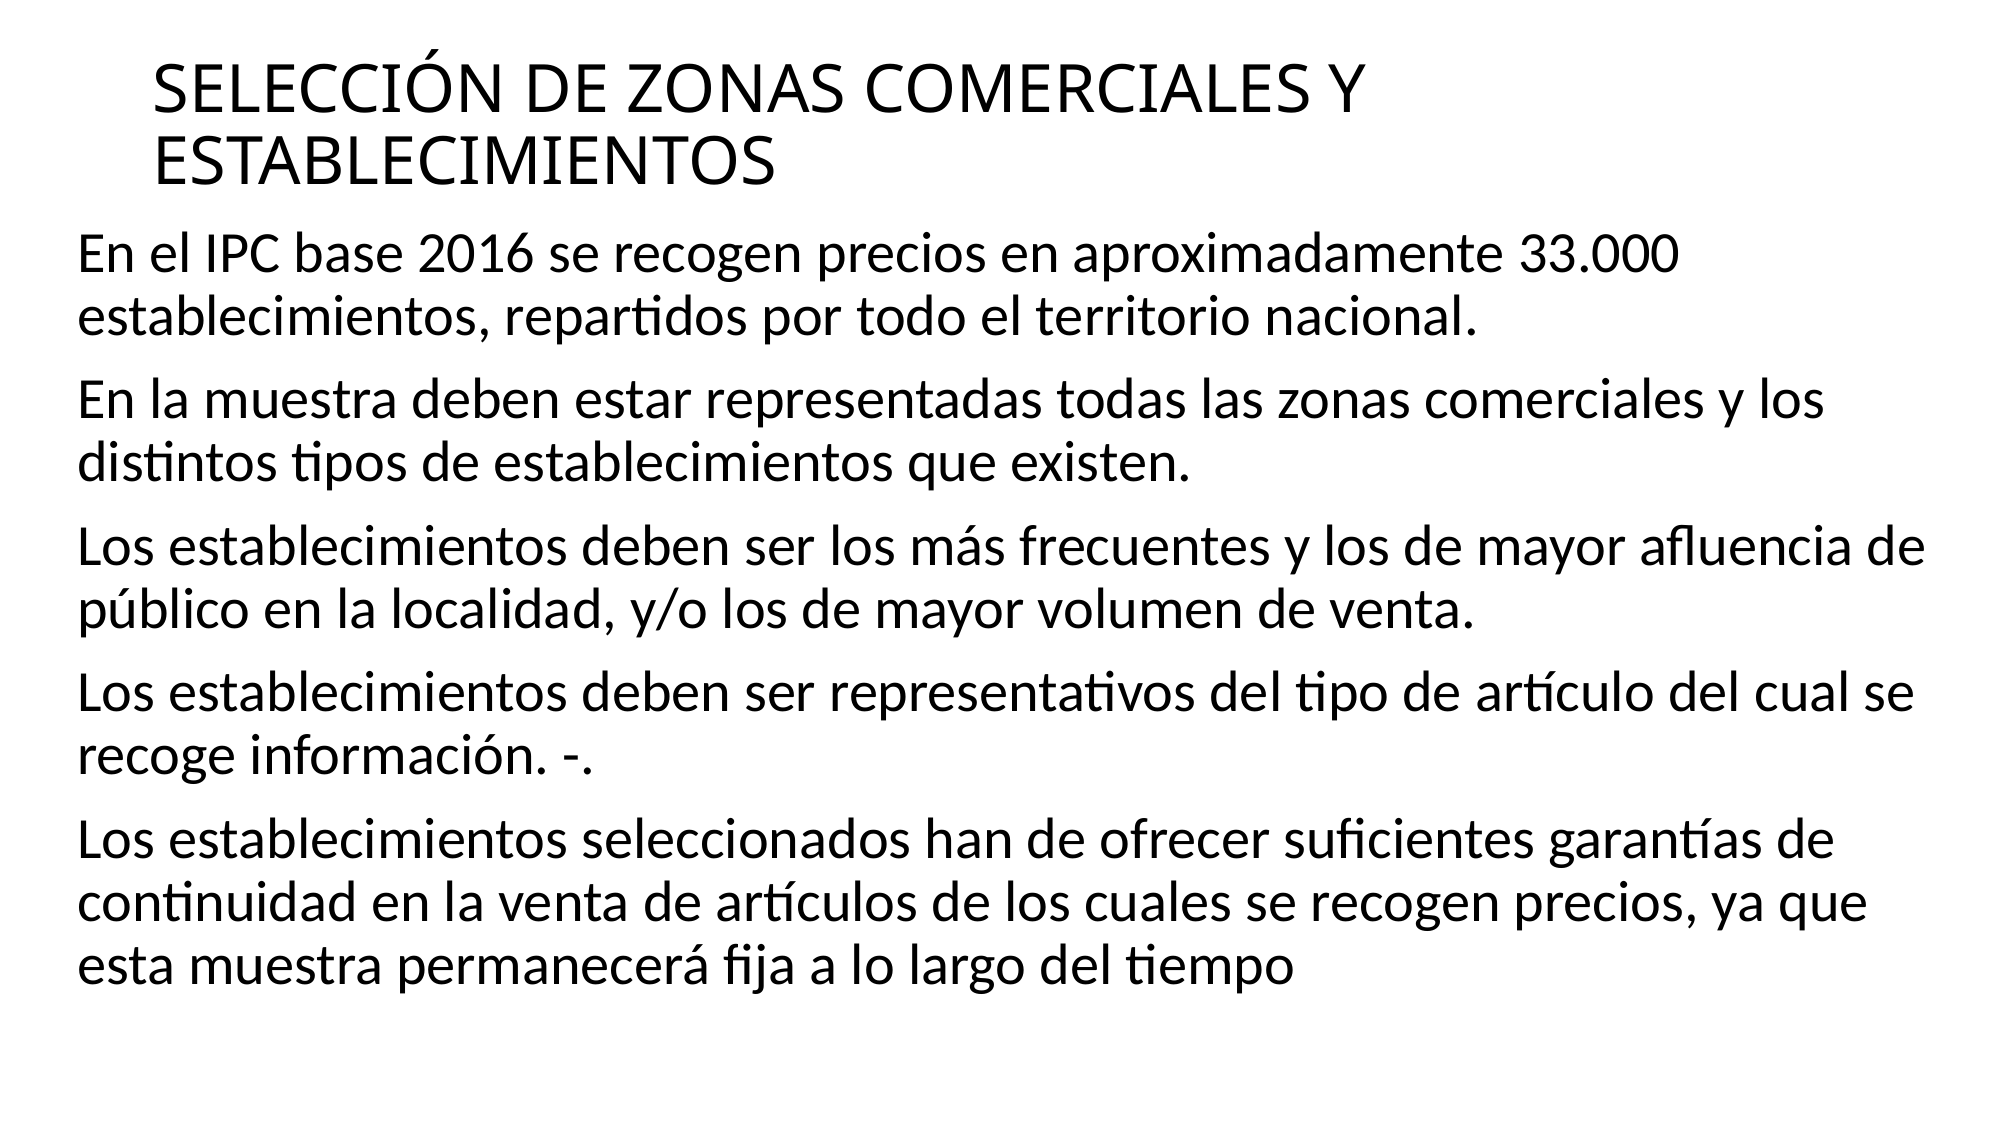

# SELECCIÓN DE ZONAS COMERCIALES Y ESTABLECIMIENTOS
En el IPC base 2016 se recogen precios en aproximadamente 33.000 establecimientos, repartidos por todo el territorio nacional.
En la muestra deben estar representadas todas las zonas comerciales y los distintos tipos de establecimientos que existen.
Los establecimientos deben ser los más frecuentes y los de mayor afluencia de público en la localidad, y/o los de mayor volumen de venta.
Los establecimientos deben ser representativos del tipo de artículo del cual se recoge información. -.
Los establecimientos seleccionados han de ofrecer suficientes garantías de continuidad en la venta de artículos de los cuales se recogen precios, ya que esta muestra permanecerá fija a lo largo del tiempo